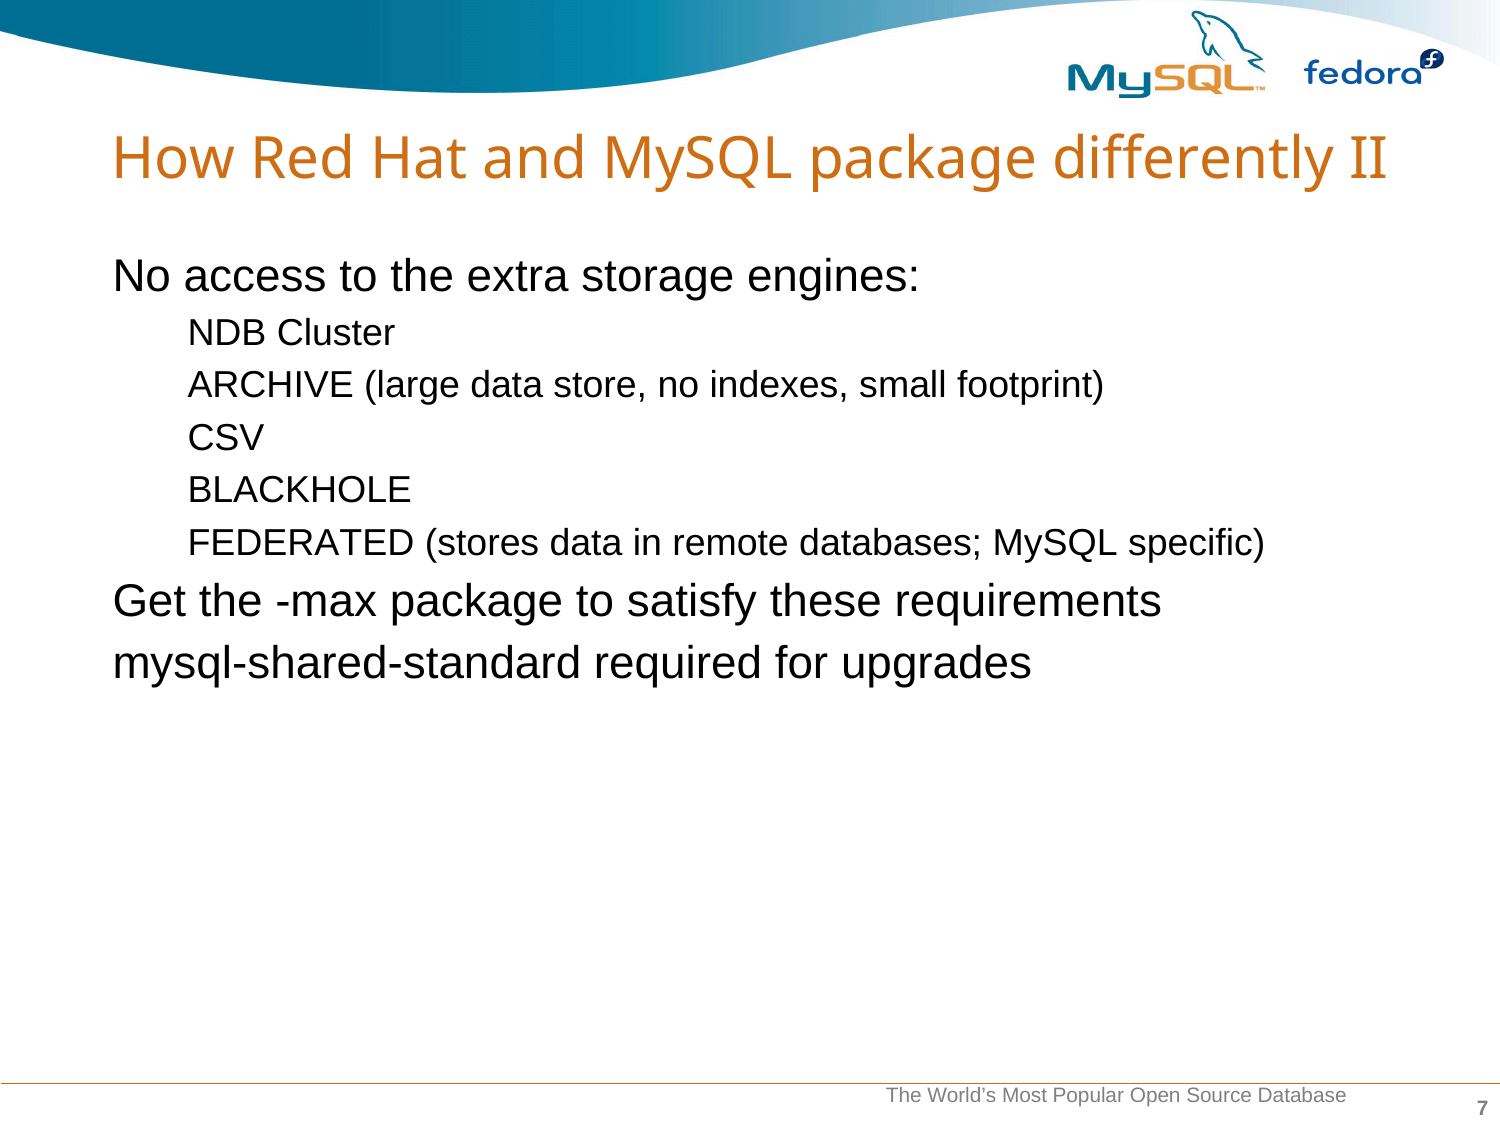

# How Red Hat and MySQL package differently II
No access to the extra storage engines:
NDB Cluster
ARCHIVE (large data store, no indexes, small footprint)
CSV
BLACKHOLE
FEDERATED (stores data in remote databases; MySQL specific)
Get the -max package to satisfy these requirements
mysql-shared-standard required for upgrades